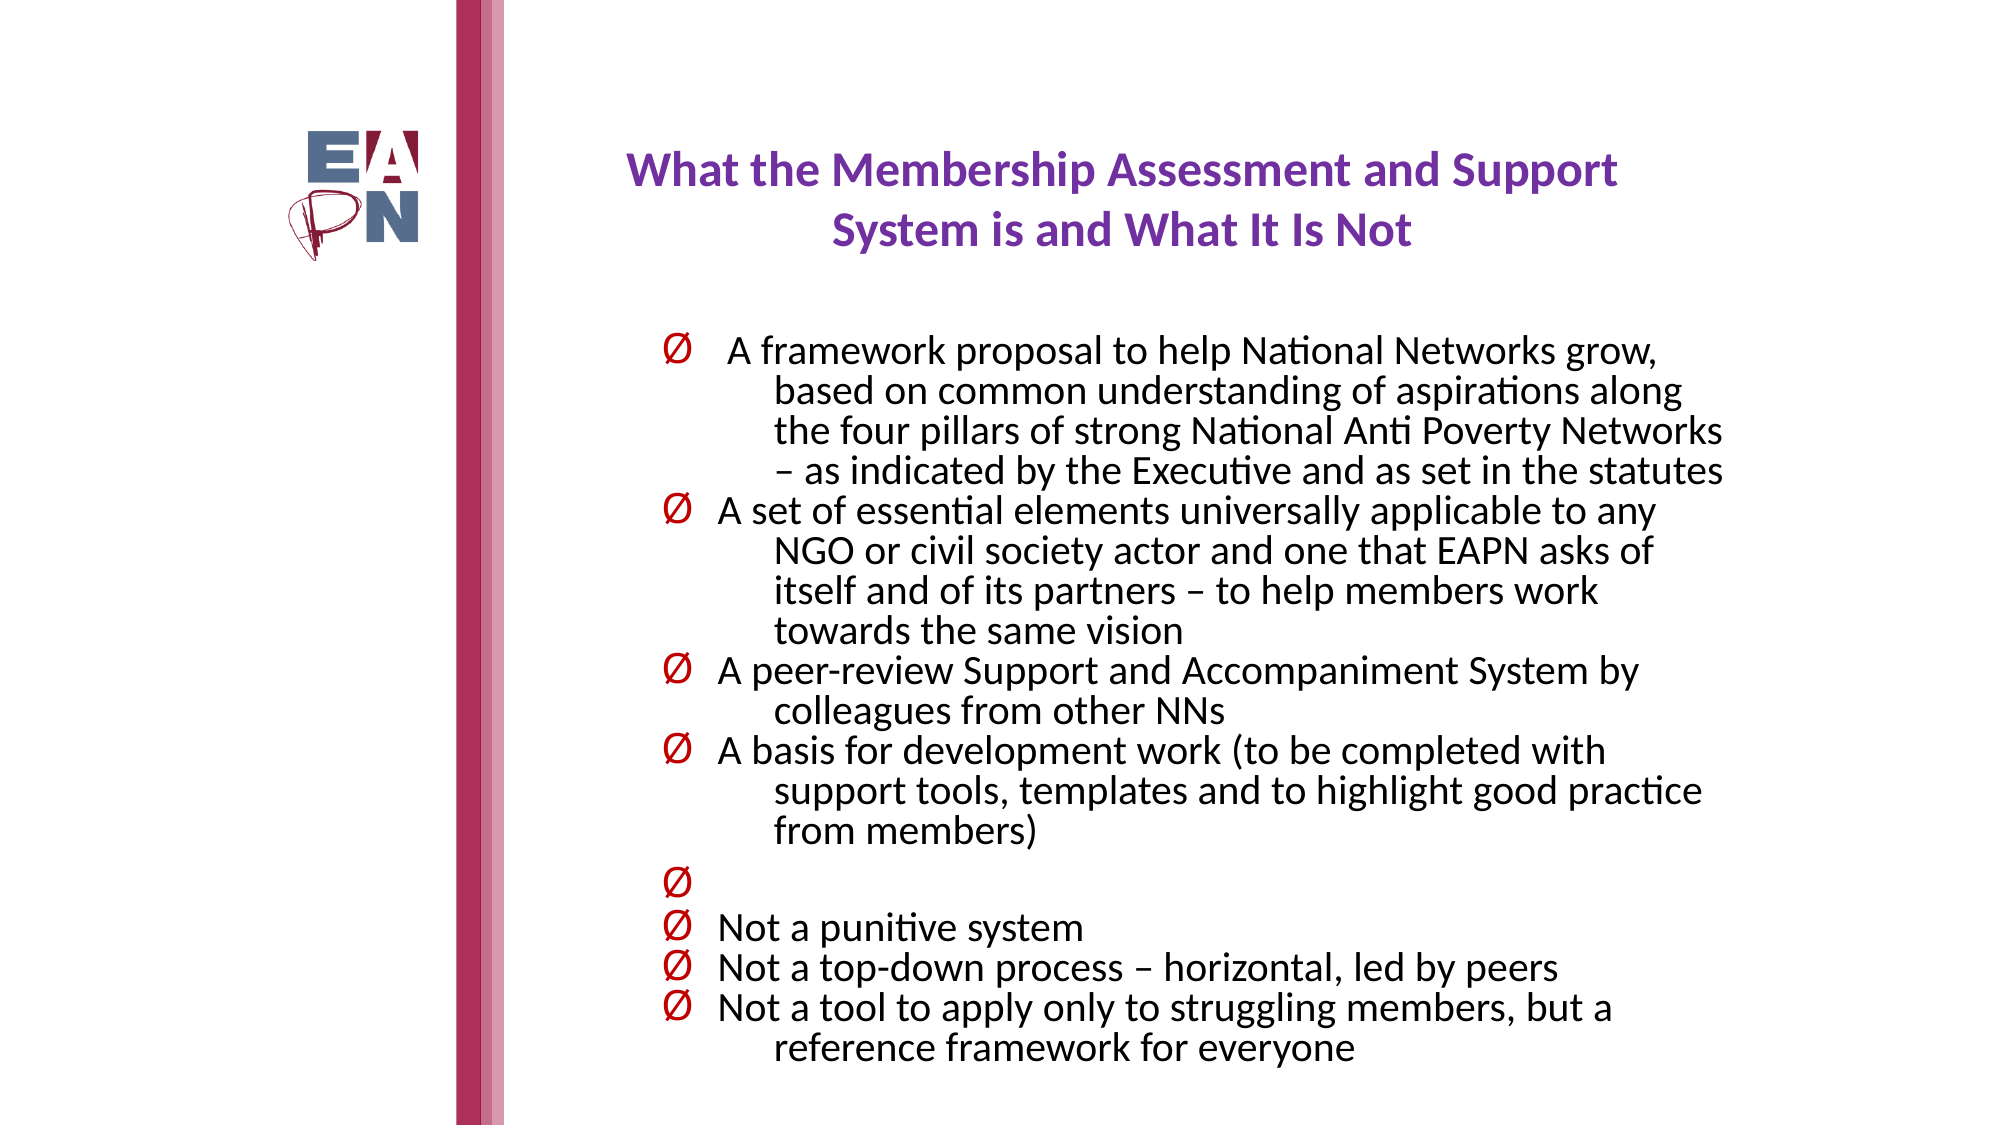

What the Membership Assessment and Support System is and What It Is Not
 A framework proposal to help National Networks grow, based on common understanding of aspirations along the four pillars of strong National Anti Poverty Networks – as indicated by the Executive and as set in the statutes
A set of essential elements universally applicable to any NGO or civil society actor and one that EAPN asks of itself and of its partners – to help members work towards the same vision
A peer-review Support and Accompaniment System by colleagues from other NNs
A basis for development work (to be completed with support tools, templates and to highlight good practice from members)
Not a punitive system
Not a top-down process – horizontal, led by peers
Not a tool to apply only to struggling members, but a reference framework for everyone